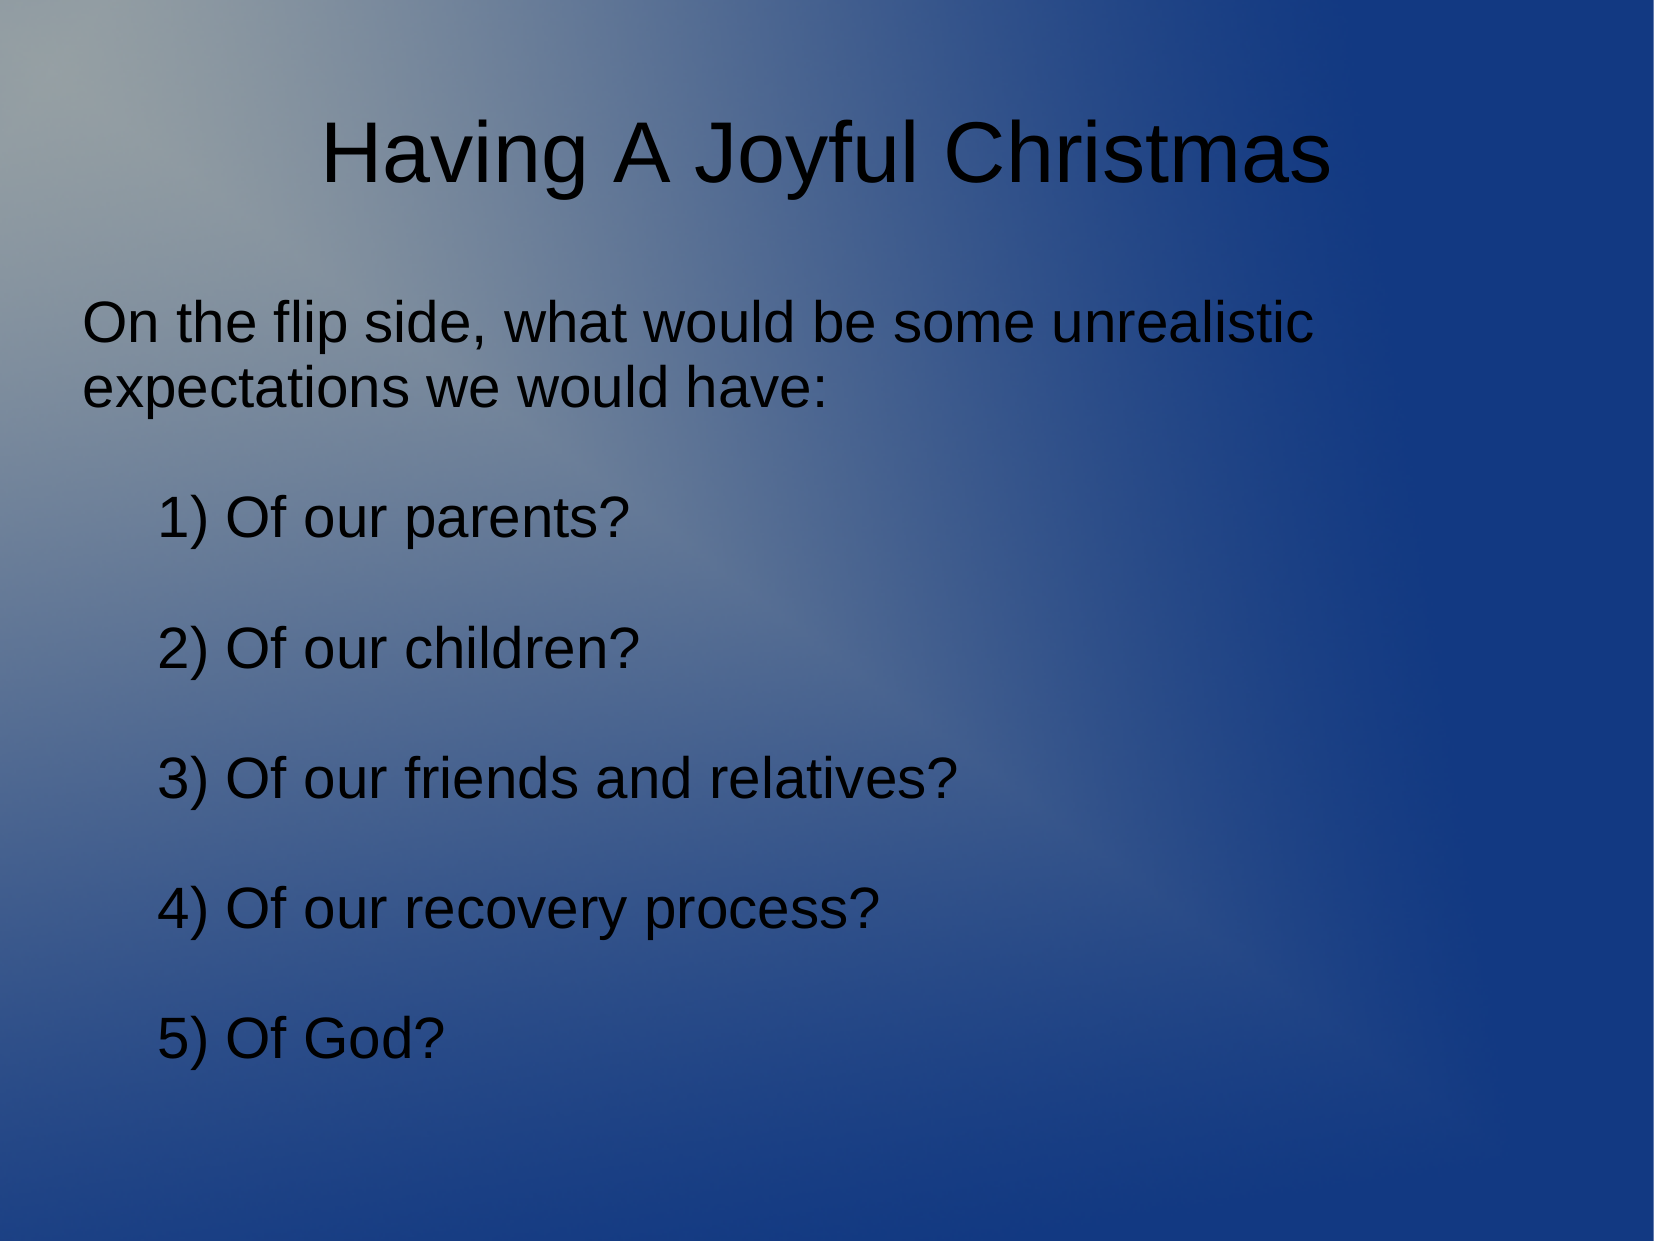

# Having A Joyful Christmas
On the flip side, what would be some unrealistic expectations we would have:
	1) Of our parents?
	2) Of our children?
	3) Of our friends and relatives?
	4) Of our recovery process?
	5) Of God?